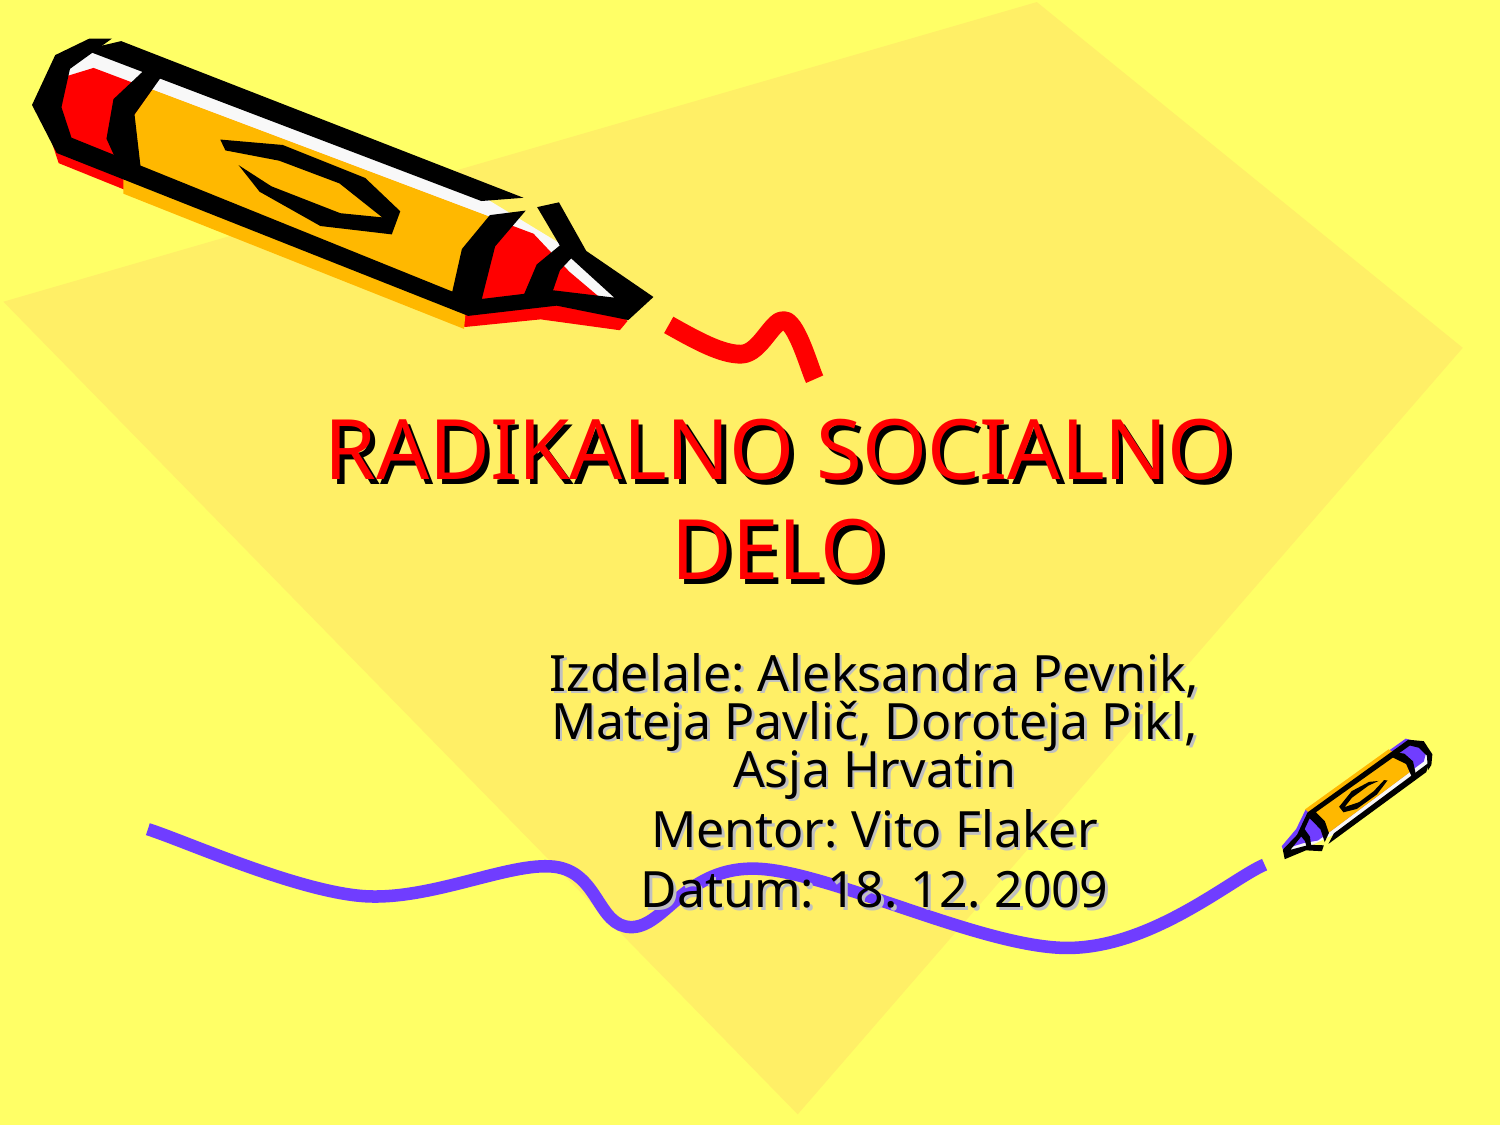

# RADIKALNO SOCIALNO DELO
Izdelale: Aleksandra Pevnik, Mateja Pavlič, Doroteja Pikl, Asja Hrvatin
Mentor: Vito Flaker
Datum: 18. 12. 2009